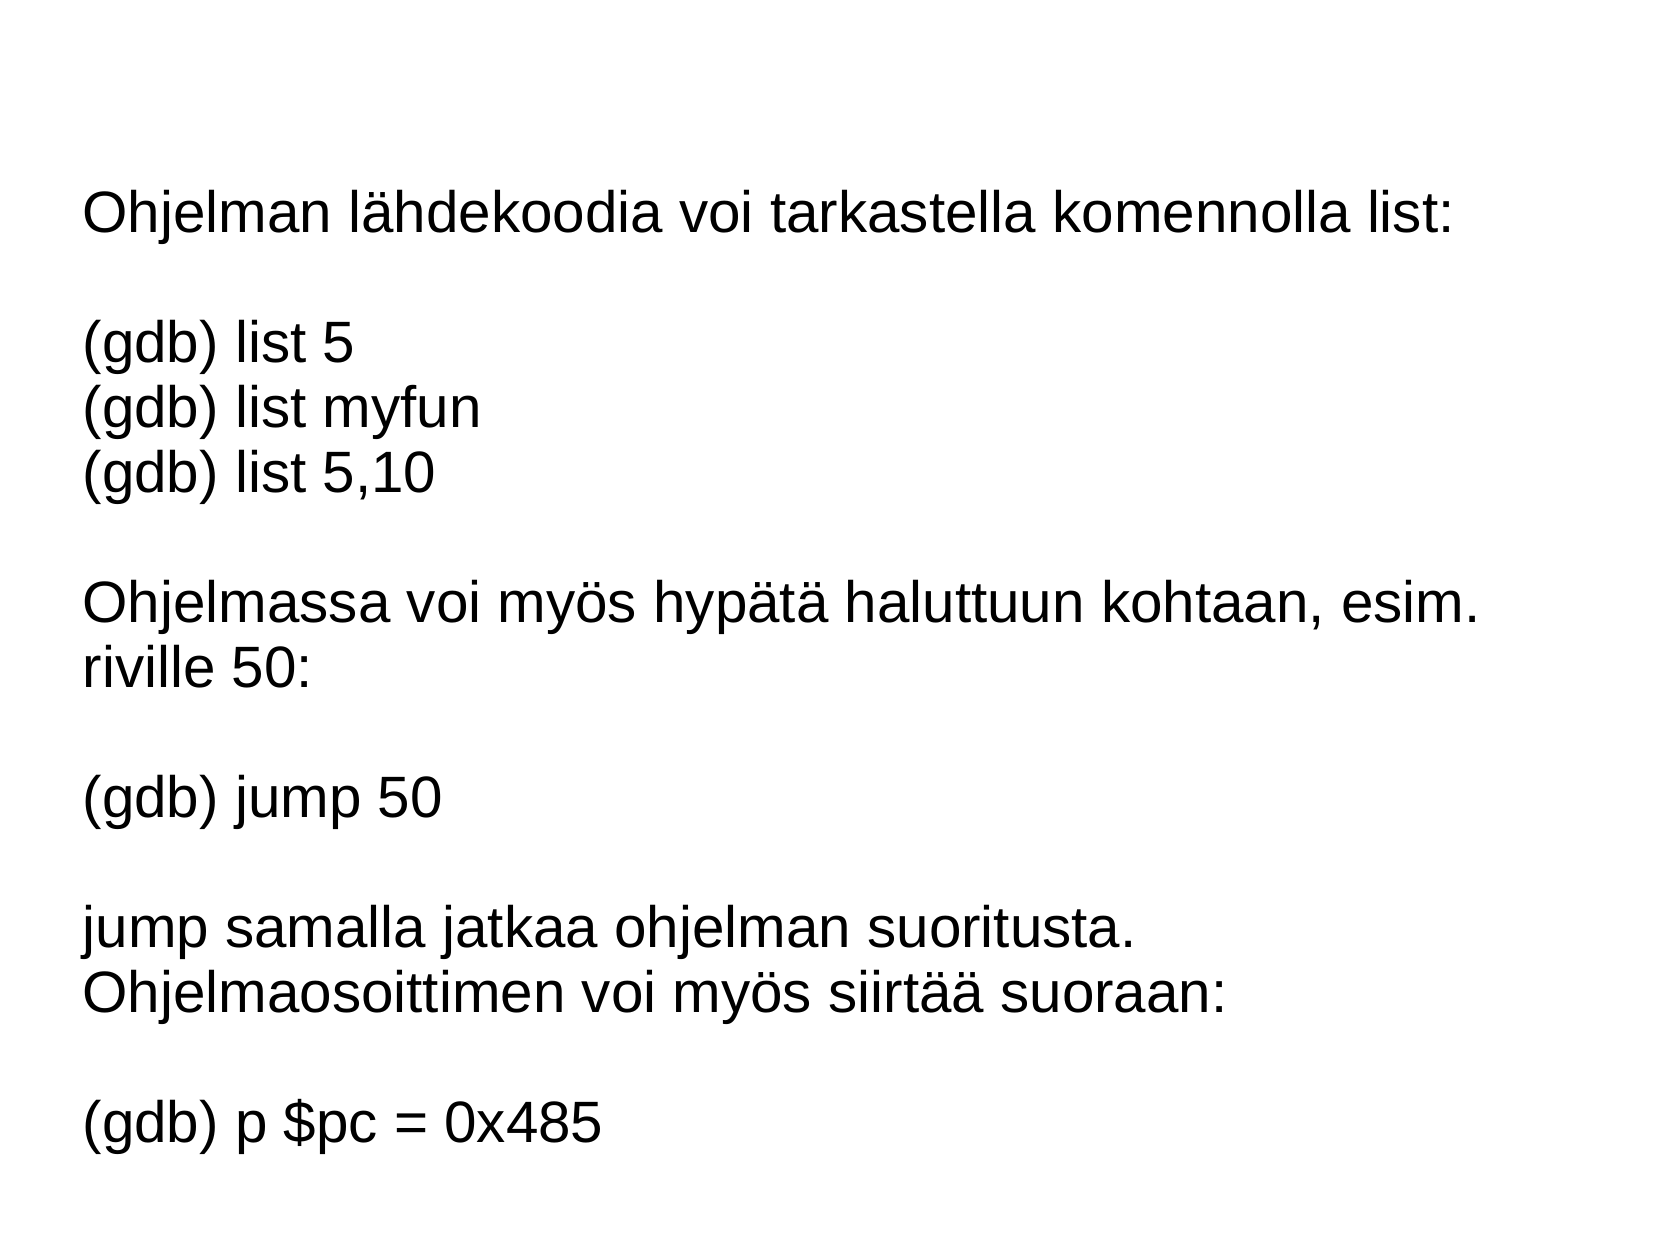

Ohjelman lähdekoodia voi tarkastella komennolla list:
(gdb) list 5
(gdb) list myfun
(gdb) list 5,10
Ohjelmassa voi myös hypätä haluttuun kohtaan, esim. riville 50:
(gdb) jump 50
jump samalla jatkaa ohjelman suoritusta.
Ohjelmaosoittimen voi myös siirtää suoraan:
(gdb) p $pc = 0x485